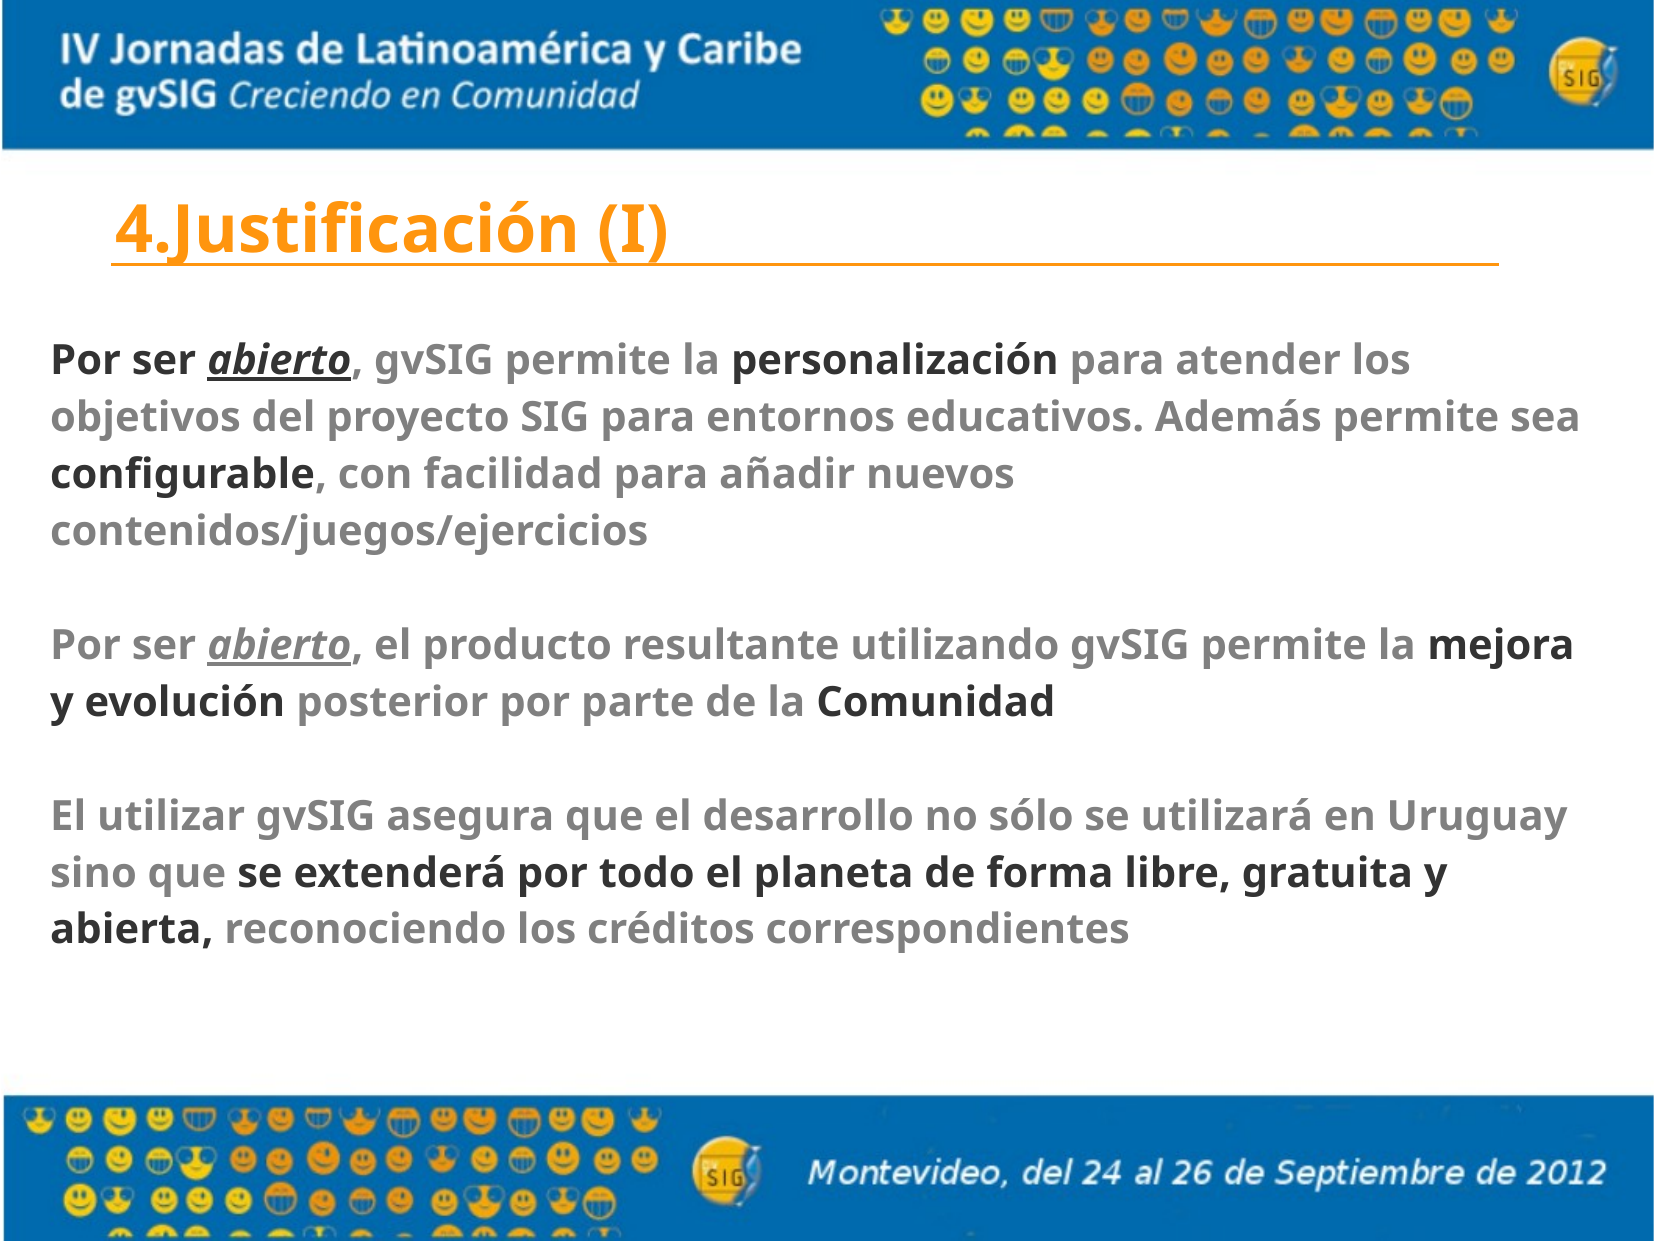

# 4.Justificación (I)
Por ser abierto, gvSIG permite la personalización para atender los objetivos del proyecto SIG para entornos educativos. Además permite sea configurable, con facilidad para añadir nuevos contenidos/juegos/ejercicios
Por ser abierto, el producto resultante utilizando gvSIG permite la mejora y evolución posterior por parte de la Comunidad
El utilizar gvSIG asegura que el desarrollo no sólo se utilizará en Uruguay sino que se extenderá por todo el planeta de forma libre, gratuita y abierta, reconociendo los créditos correspondientes